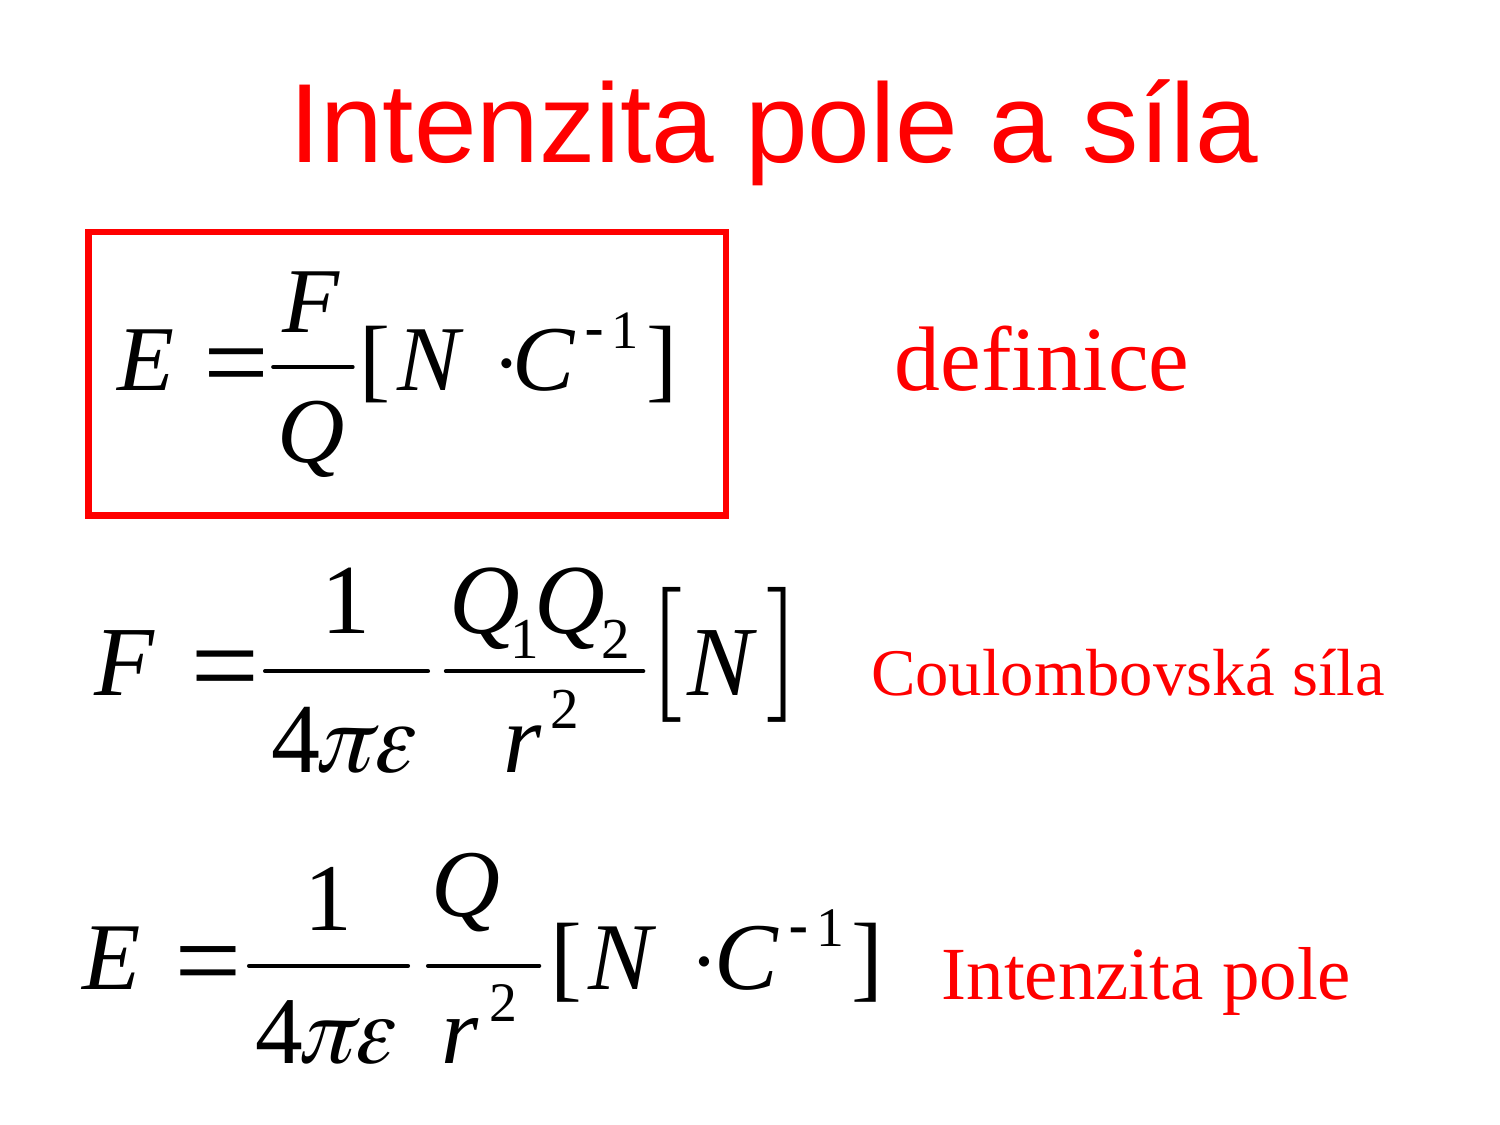

Intenzita pole a síla
definice
Coulombovská síla
Intenzita pole